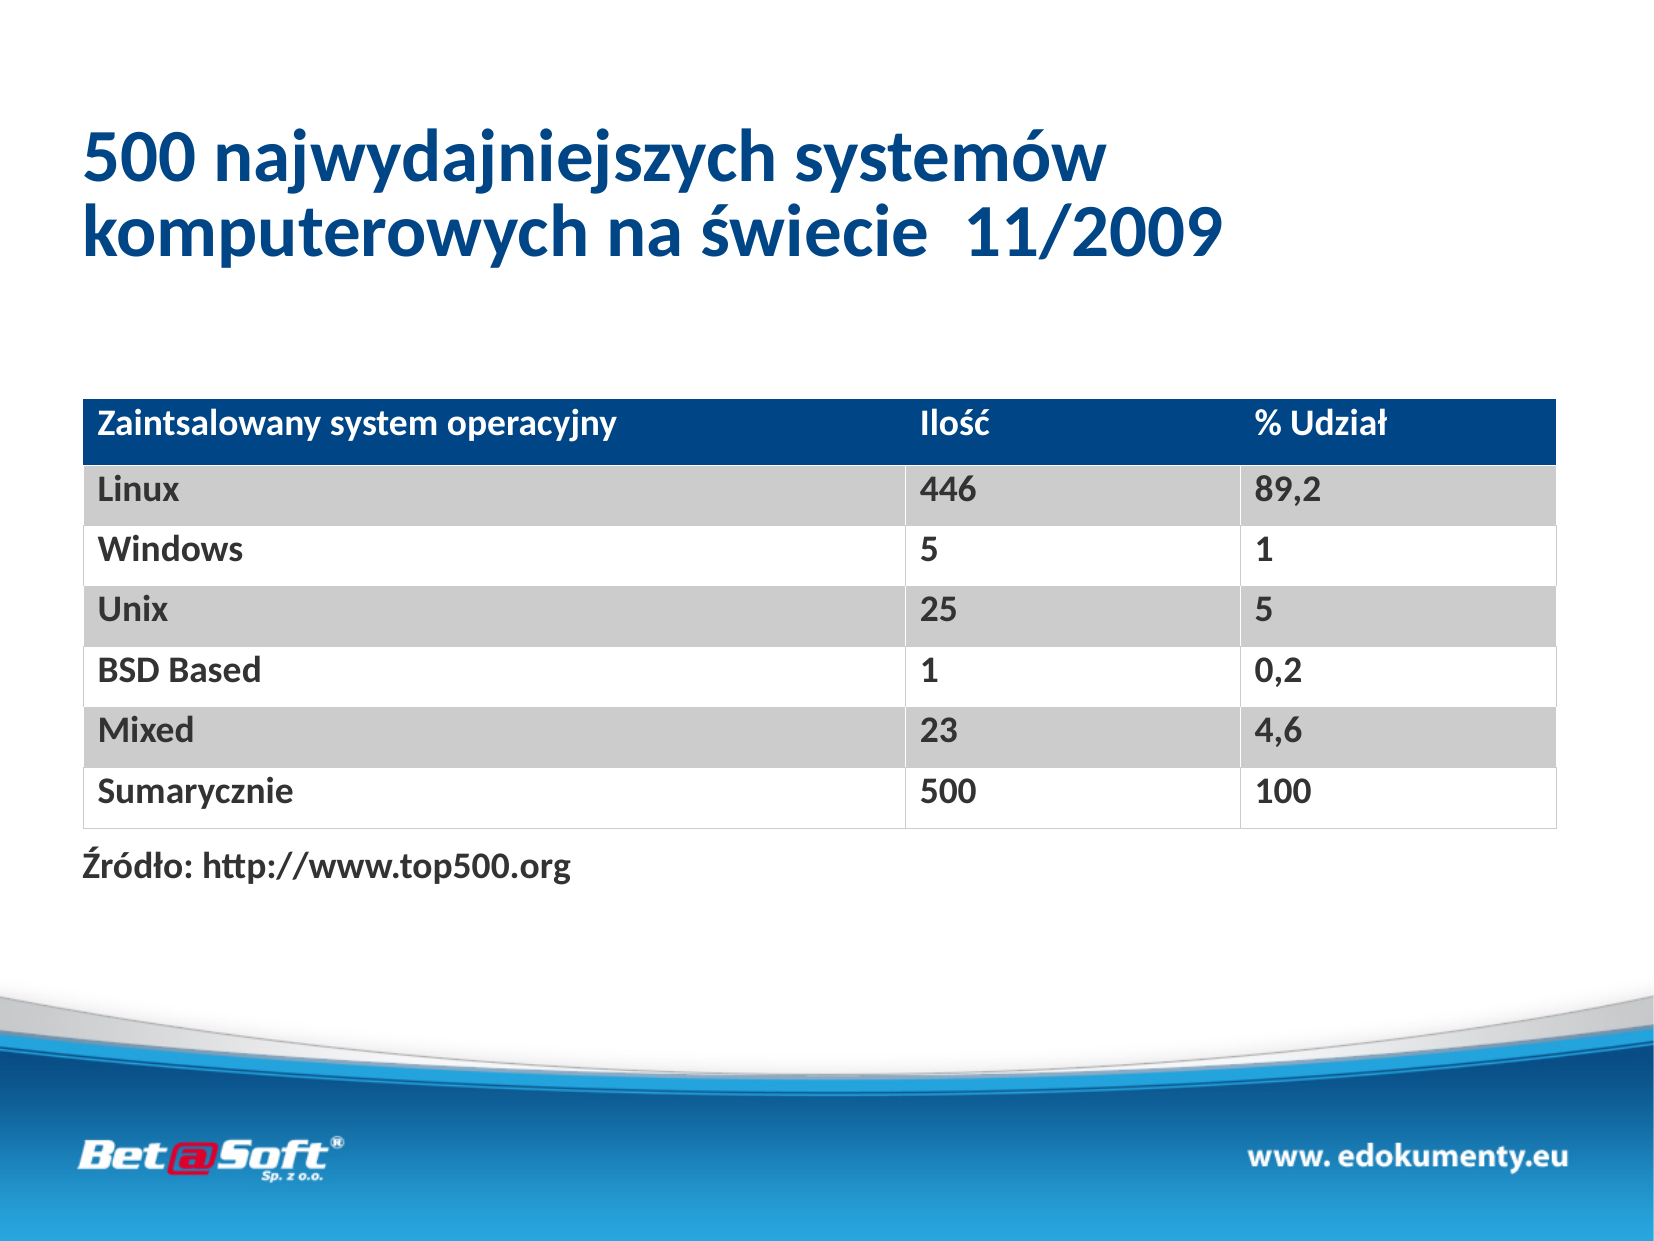

# 500 najwydajniejszych systemów komputerowych na świecie 11/2009
| Zaintsalowany system operacyjny | Ilość | % Udział |
| --- | --- | --- |
| Linux | 446 | 89,2 |
| Windows | 5 | 1 |
| Unix | 25 | 5 |
| BSD Based | 1 | 0,2 |
| Mixed | 23 | 4,6 |
| Sumarycznie | 500 | 100 |
Źródło: http://www.top500.org